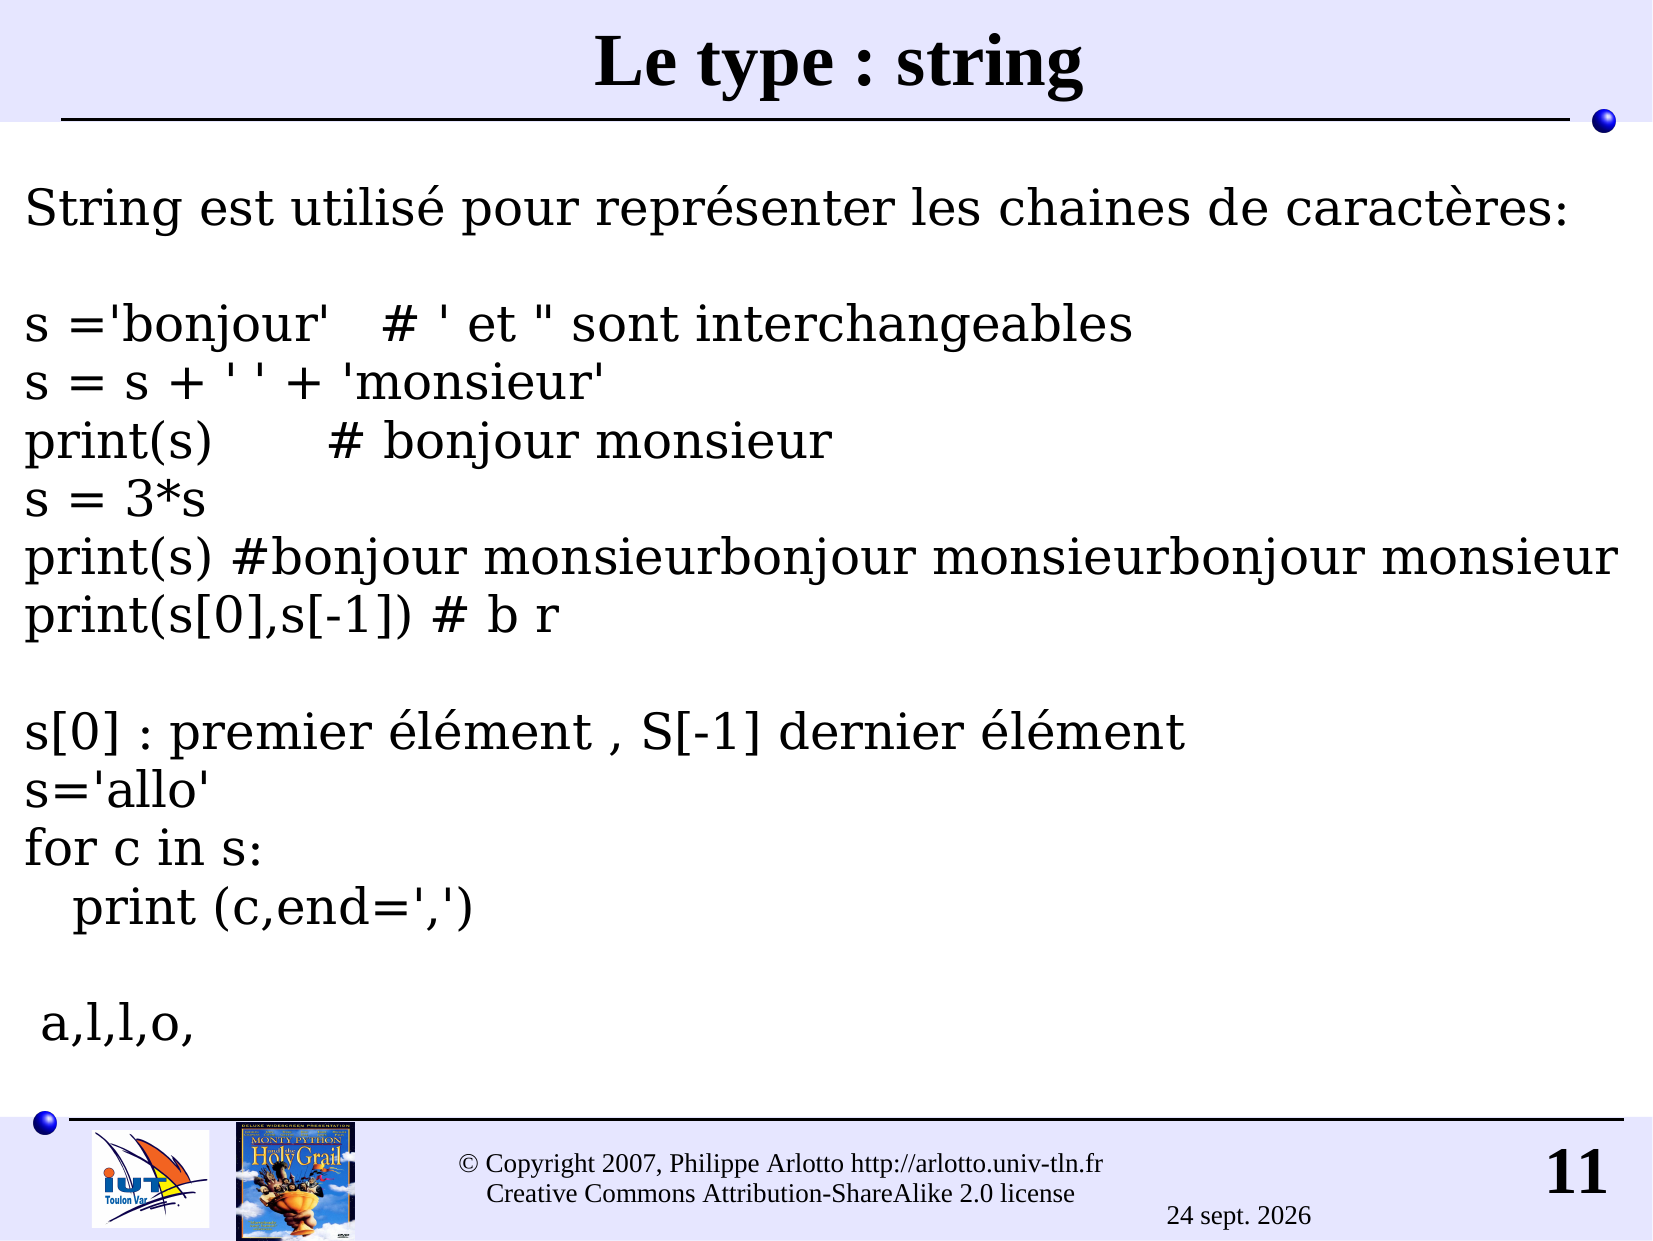

# Le type : string
String est utilisé pour représenter les chaines de caractères:
s ='bonjour' # ' et " sont interchangeables
s = s + ' ' + 'monsieur'
print(s) # bonjour monsieur
s = 3*s
print(s) #bonjour monsieurbonjour monsieurbonjour monsieur
print(s[0],s[-1]) # b r
s[0] : premier élément , S[-1] dernier élément
s='allo'
for c in s:
 print (c,end=',')
 a,l,l,o,